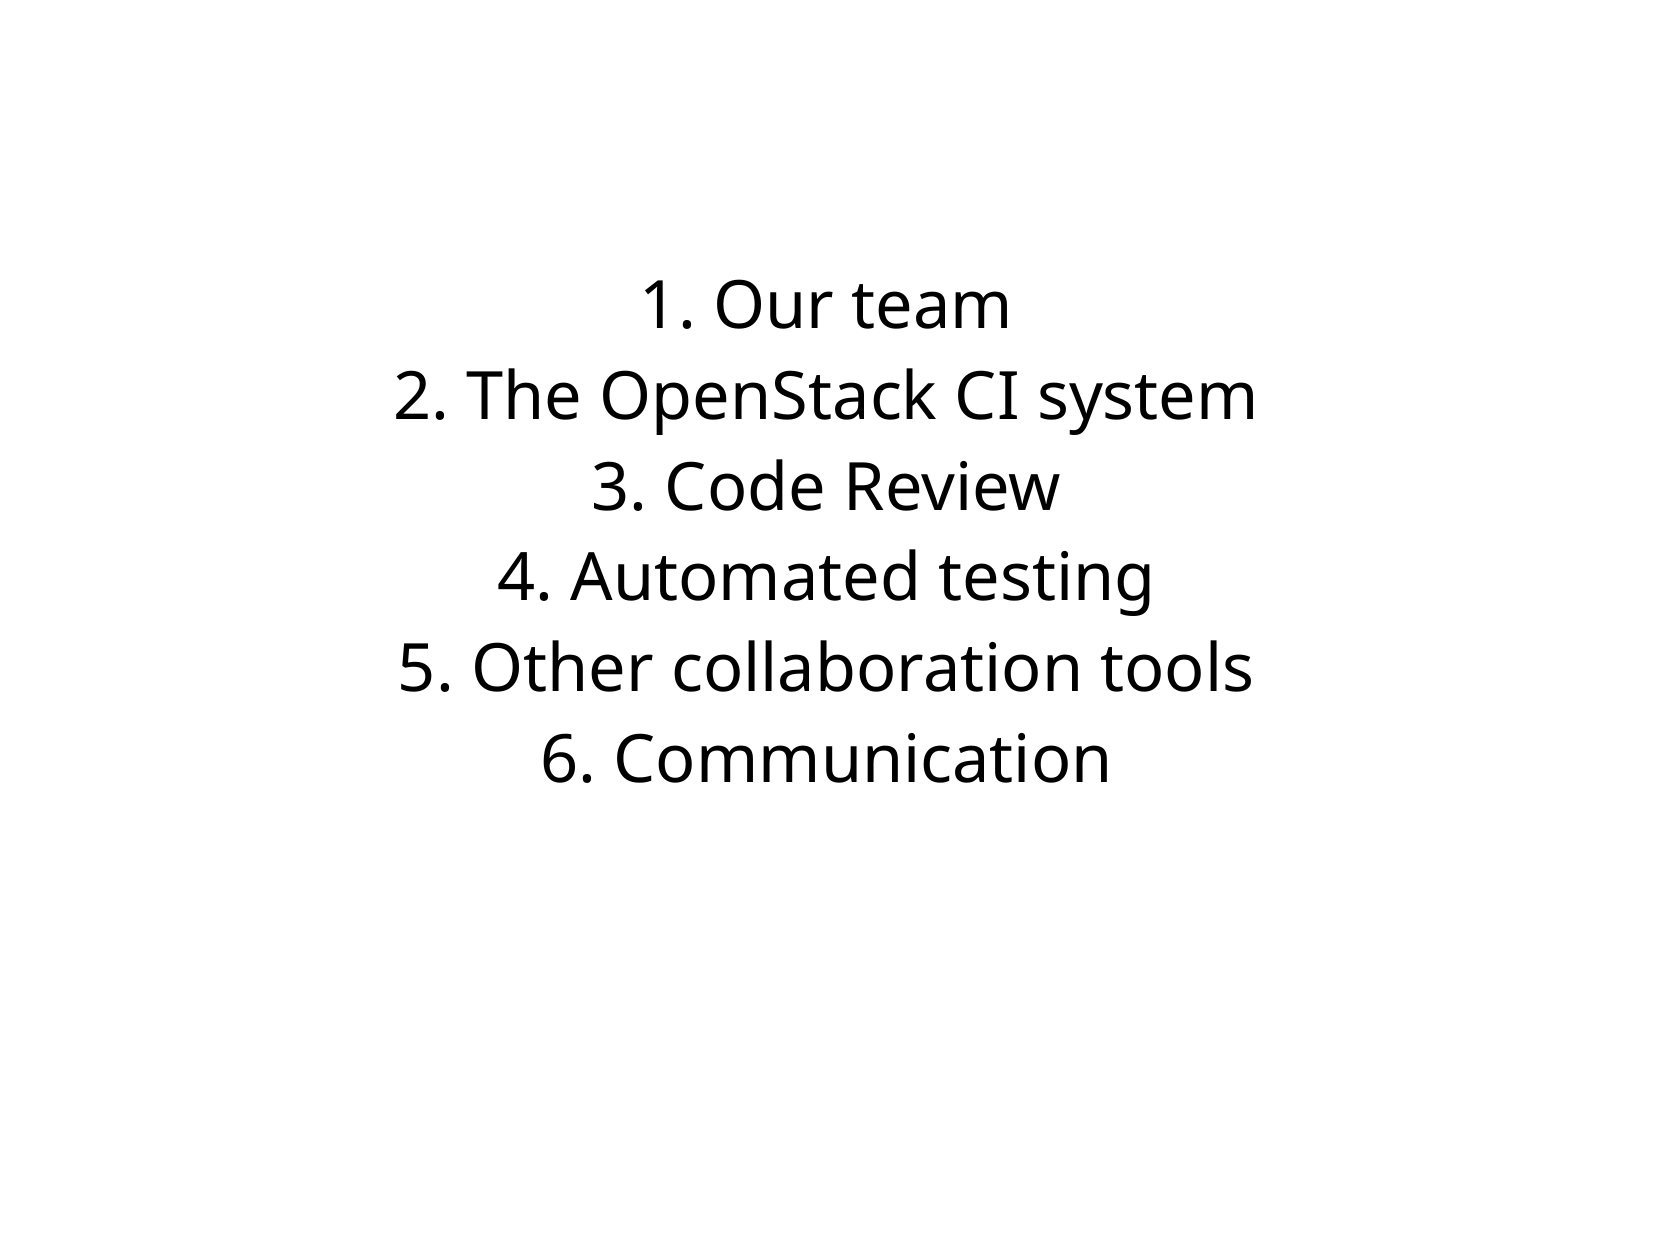

# 1. Our team
2. The OpenStack CI system
3. Code Review
4. Automated testing
5. Other collaboration tools
6. Communication